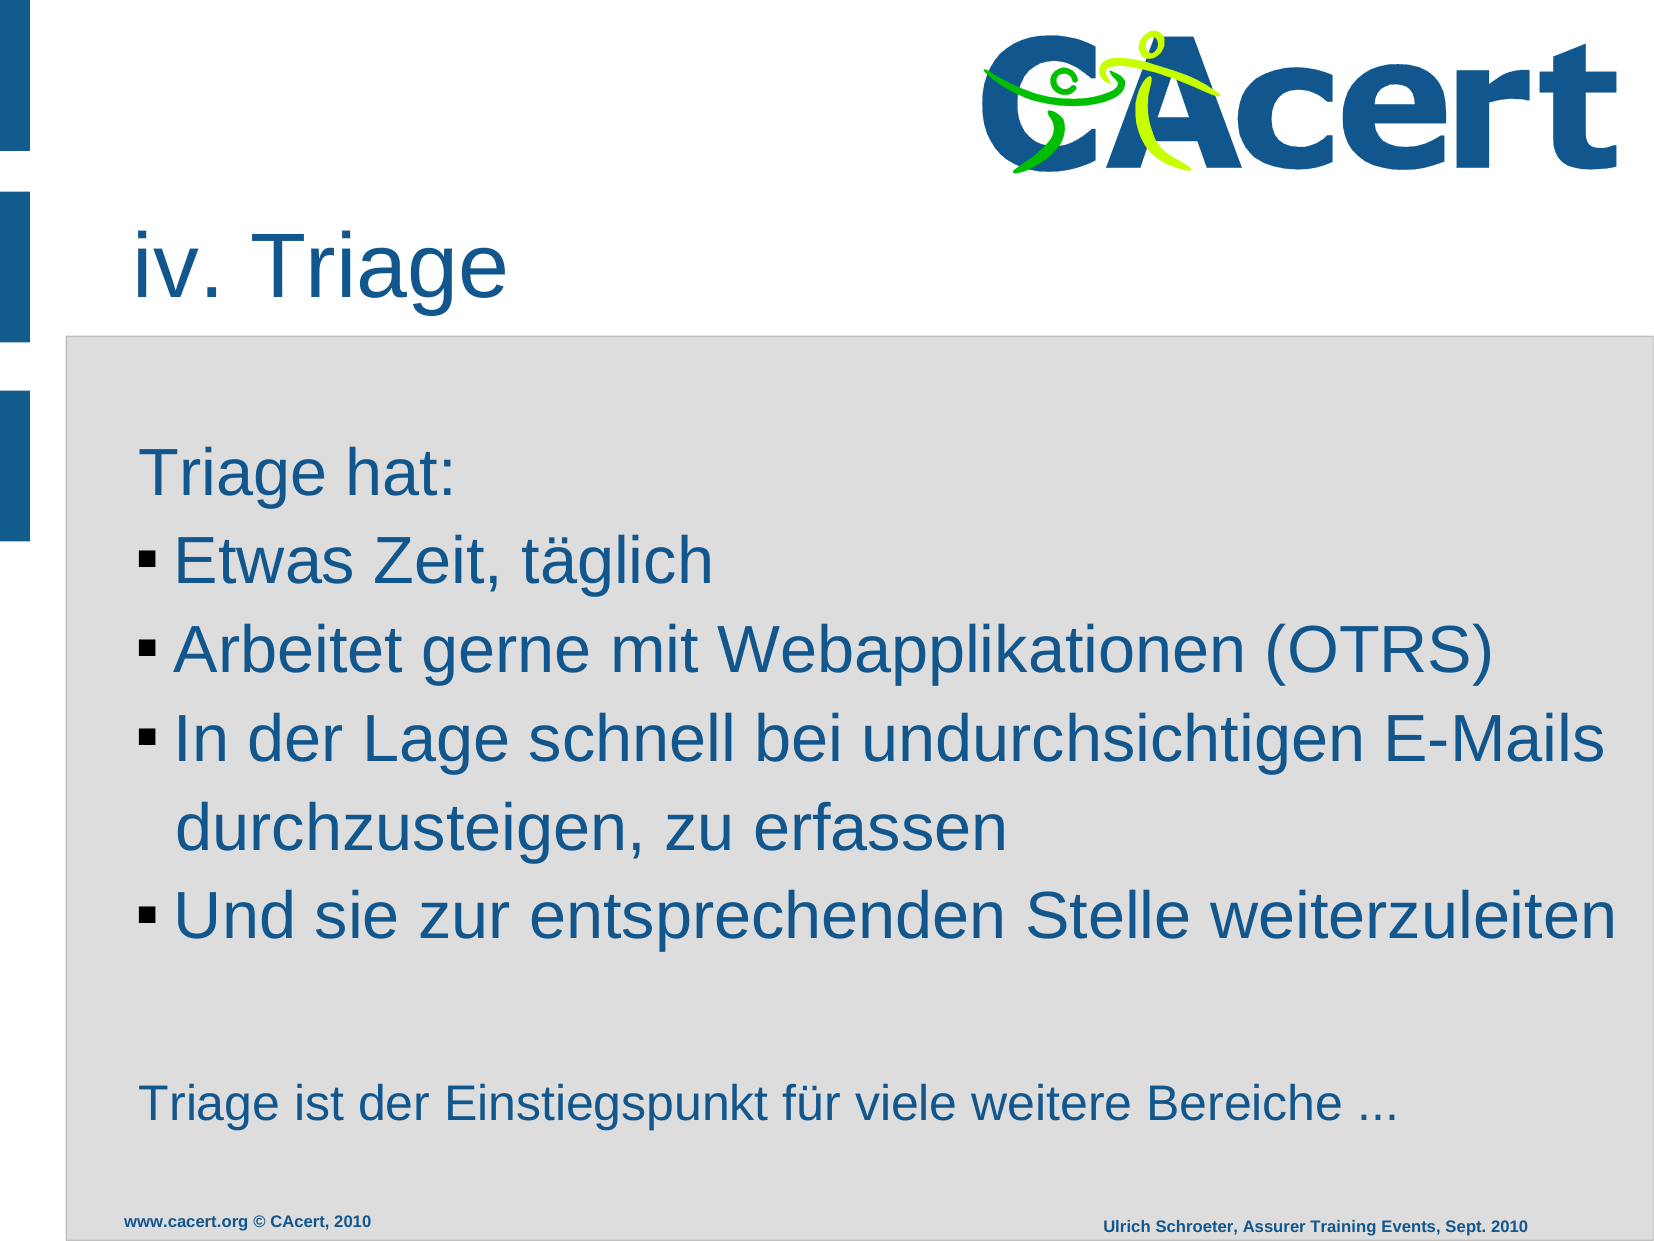

iv. Triage
Triage hat:
 Etwas Zeit, täglich
 Arbeitet gerne mit Webapplikationen (OTRS)
 In der Lage schnell bei undurchsichtigen E-Mails
 durchzusteigen, zu erfassen
 Und sie zur entsprechenden Stelle weiterzuleiten
Triage ist der Einstiegspunkt für viele weitere Bereiche ...